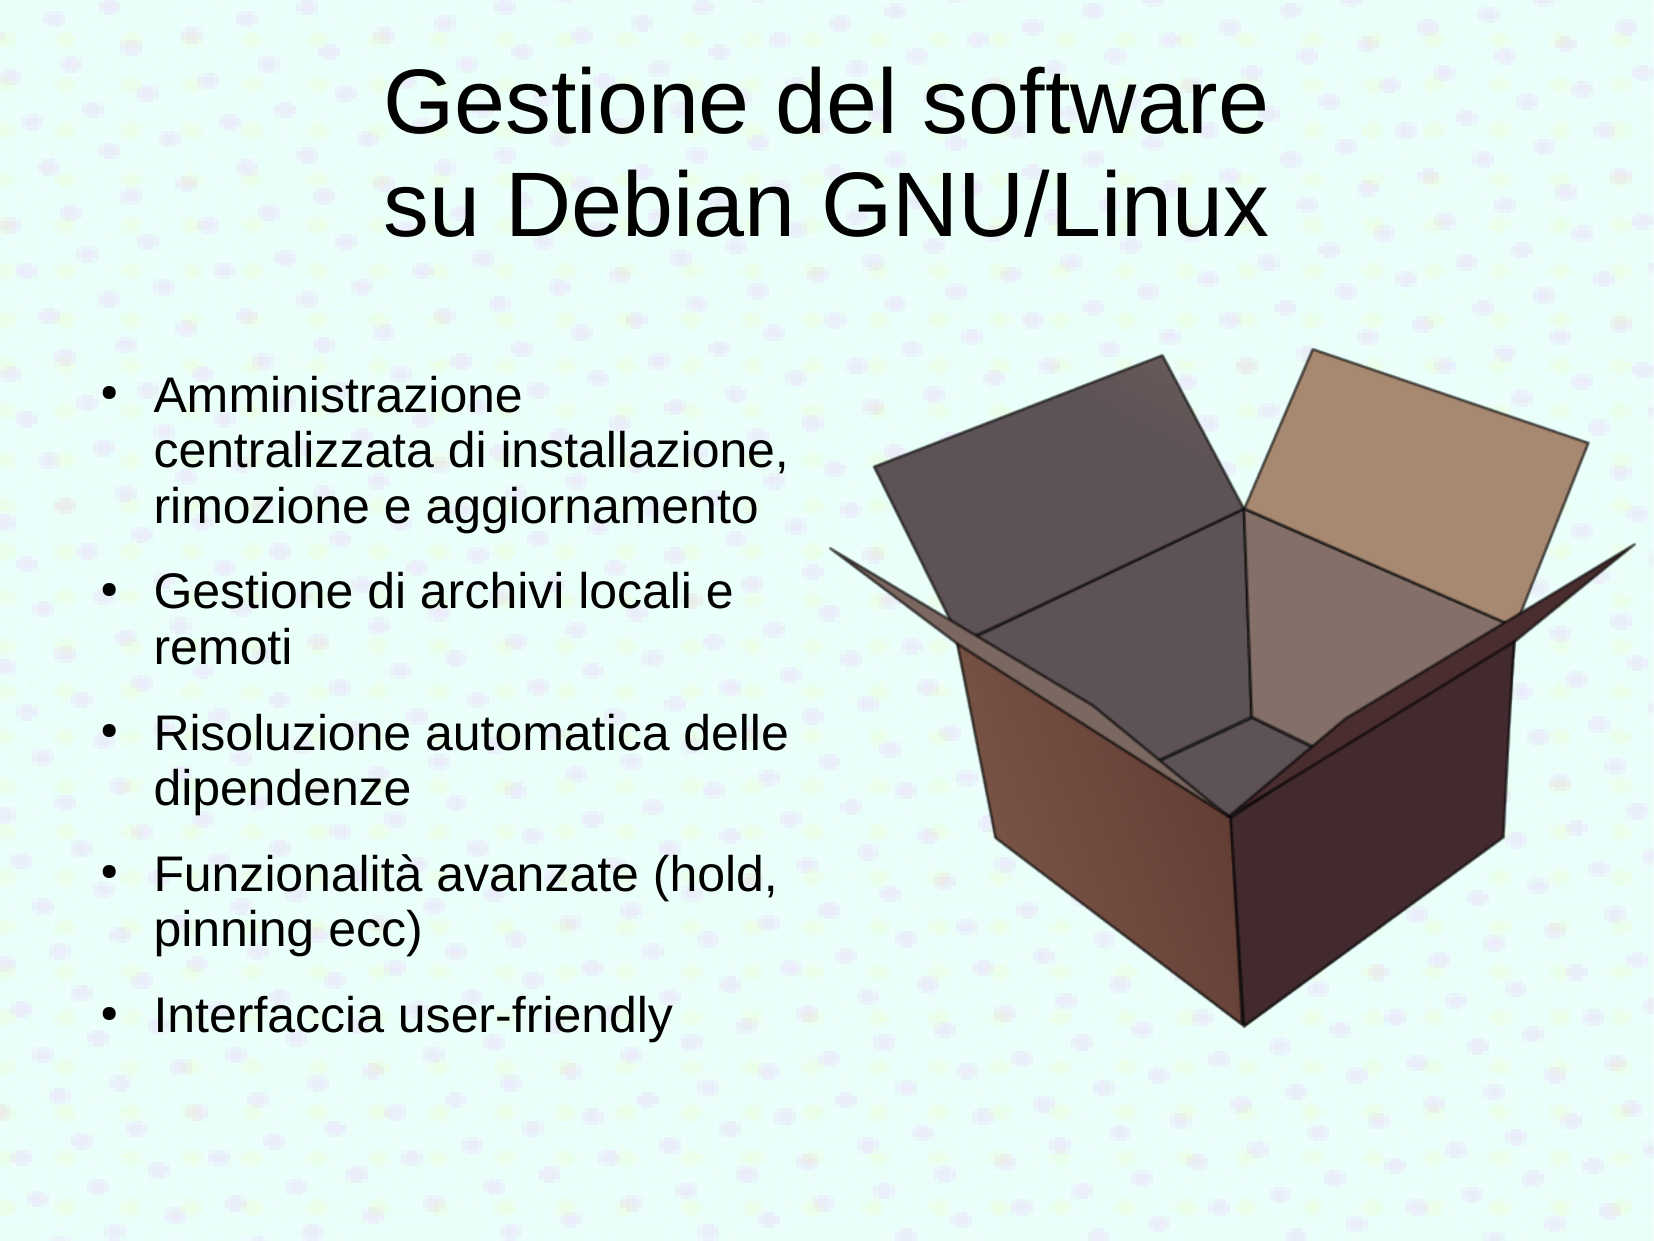

# Gestione del software su Debian GNU/Linux
Amministrazione centralizzata di installazione, rimozione e aggiornamento
Gestione di archivi locali e remoti
Risoluzione automatica delle dipendenze
Funzionalità avanzate (hold, pinning ecc)
Interfaccia user-friendly